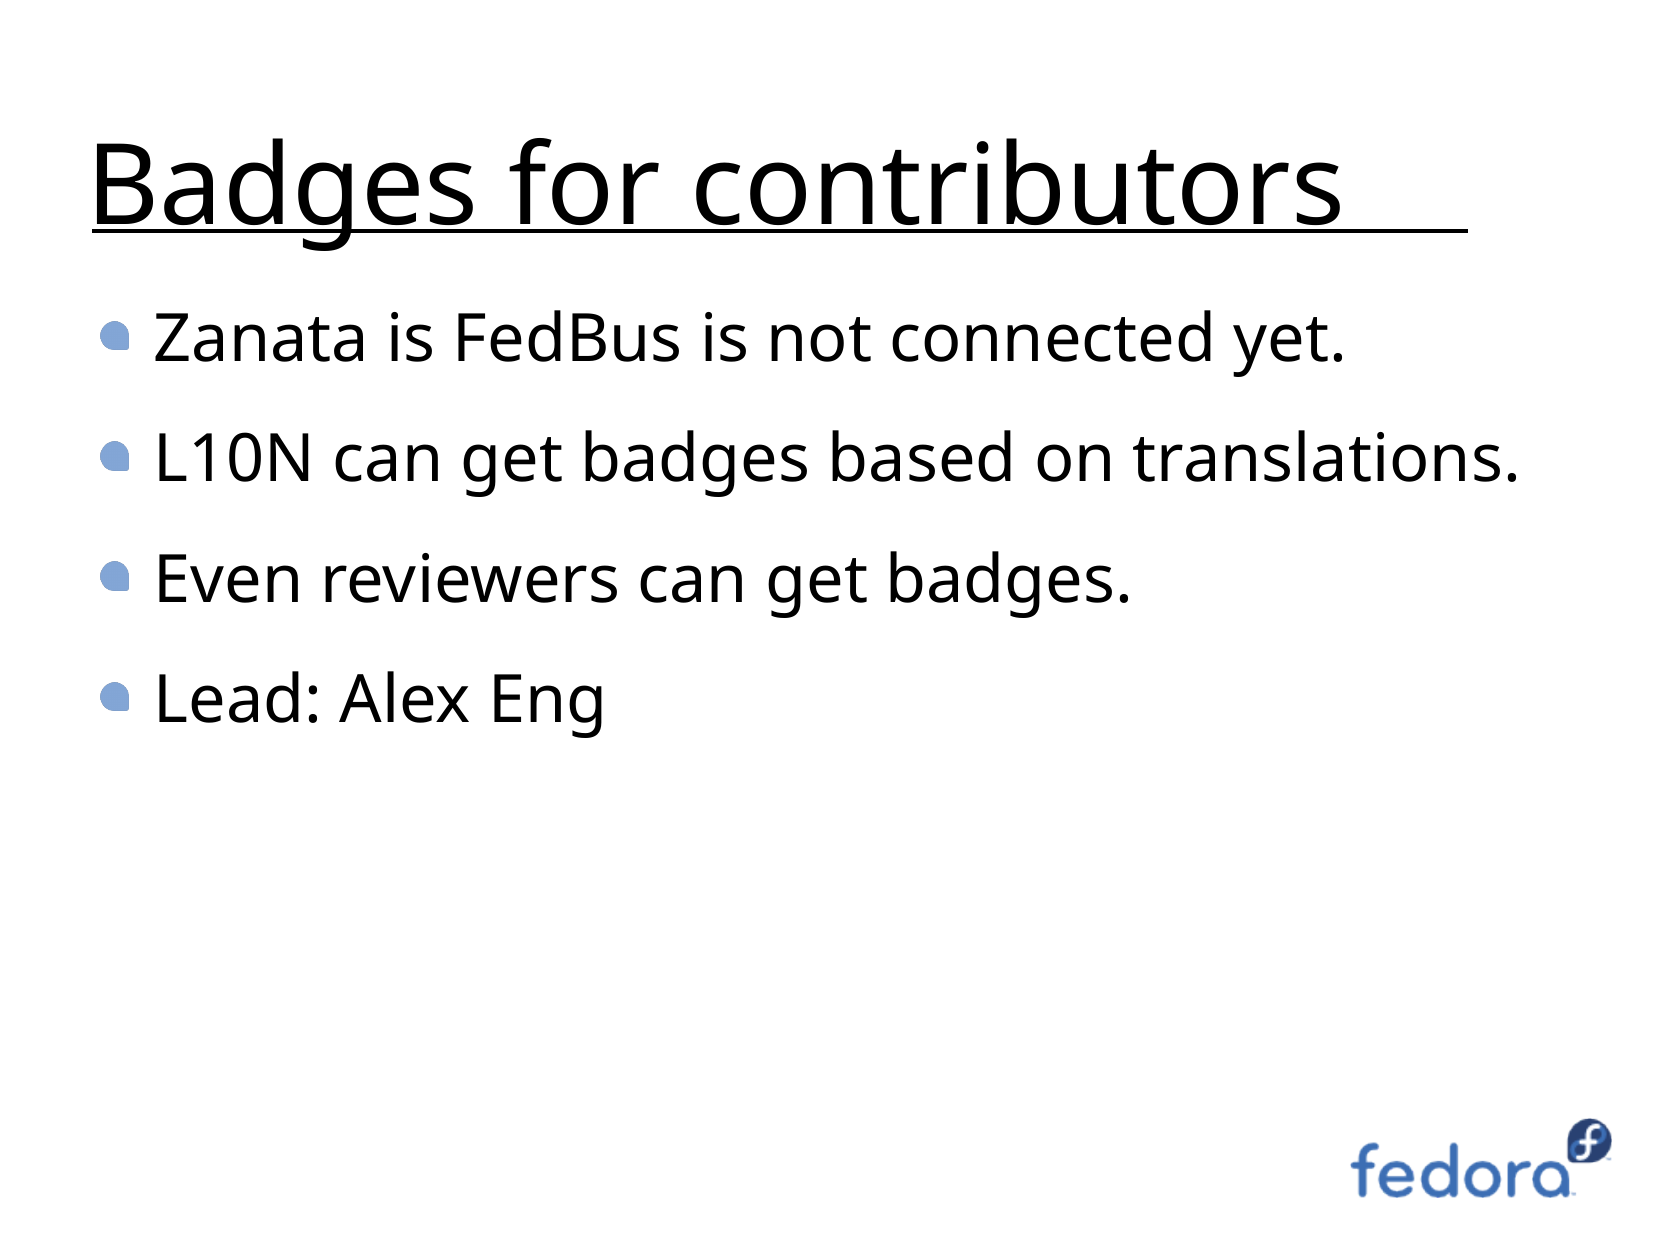

# Badges for contributors
Zanata is FedBus is not connected yet.
L10N can get badges based on translations.
Even reviewers can get badges.
Lead: Alex Eng